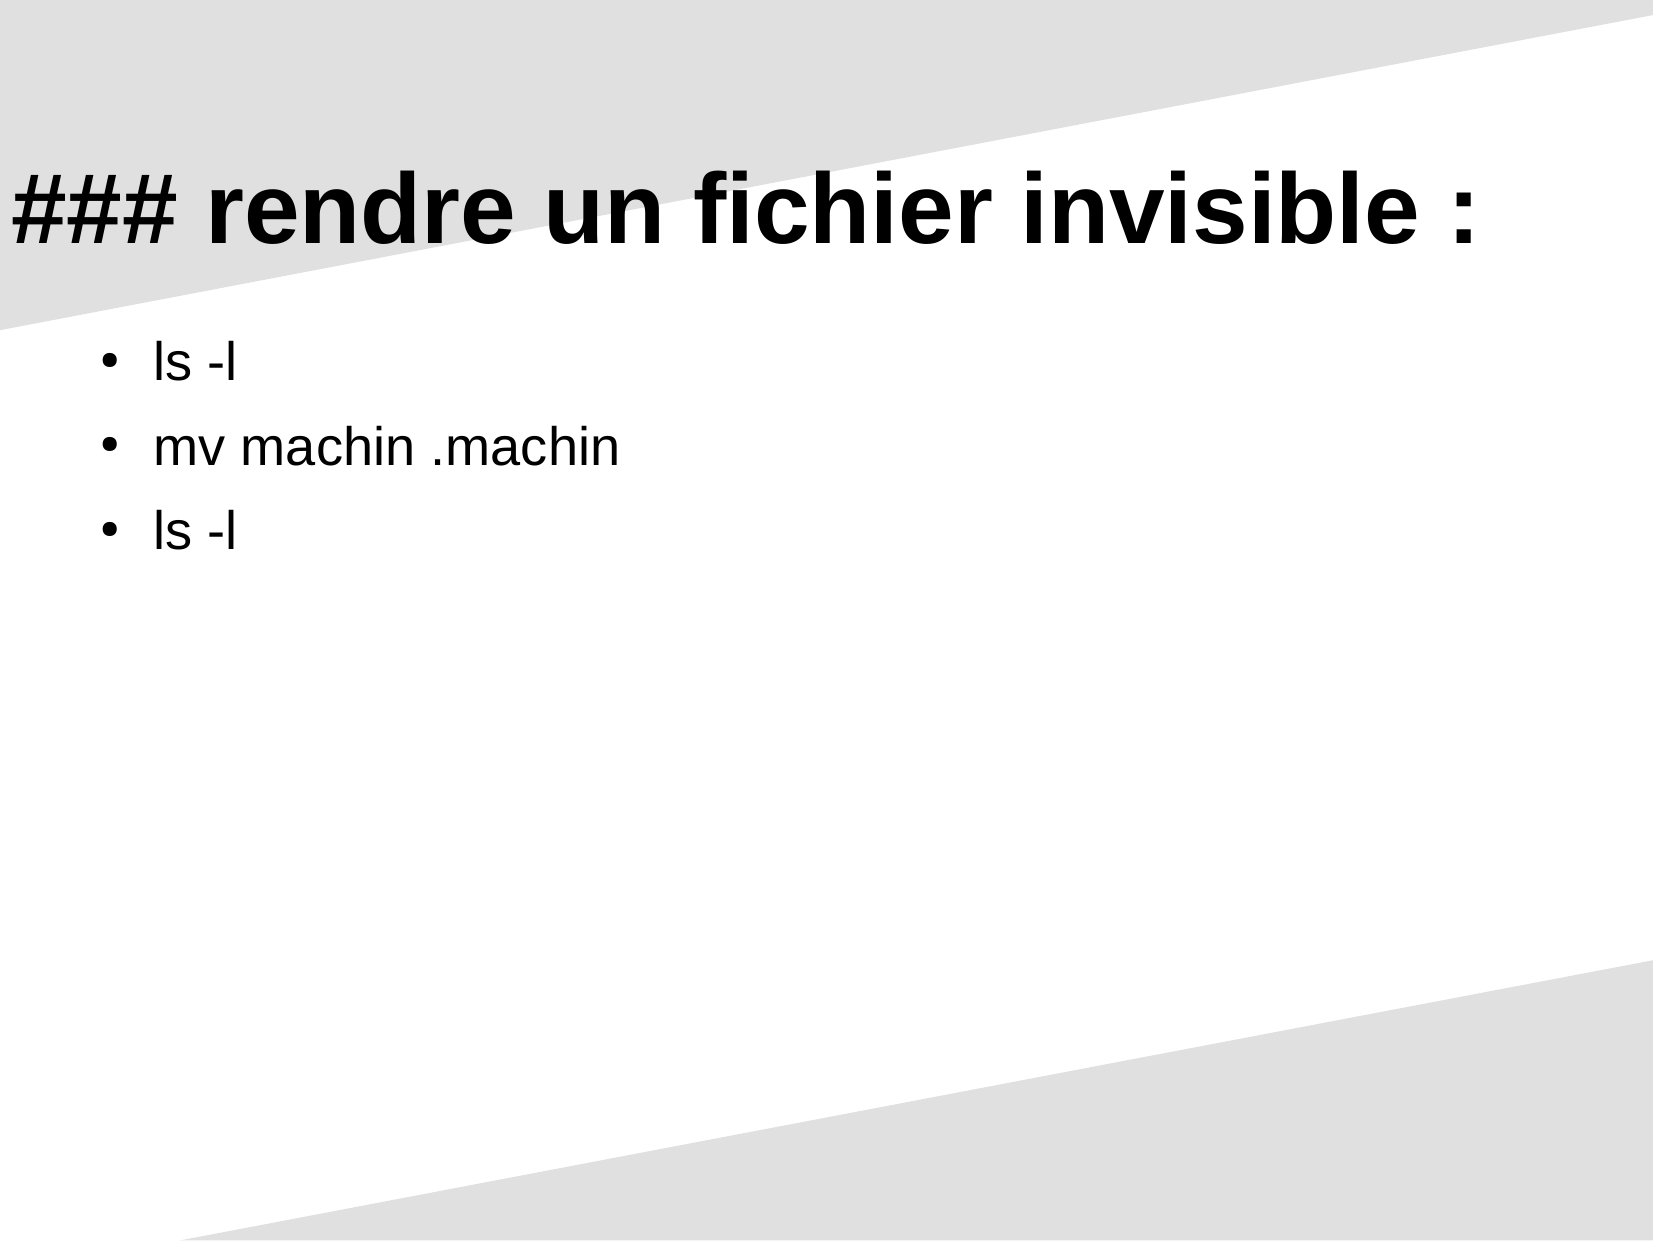

# ### rendre un fichier invisible :
ls -l
mv machin .machin
ls -l